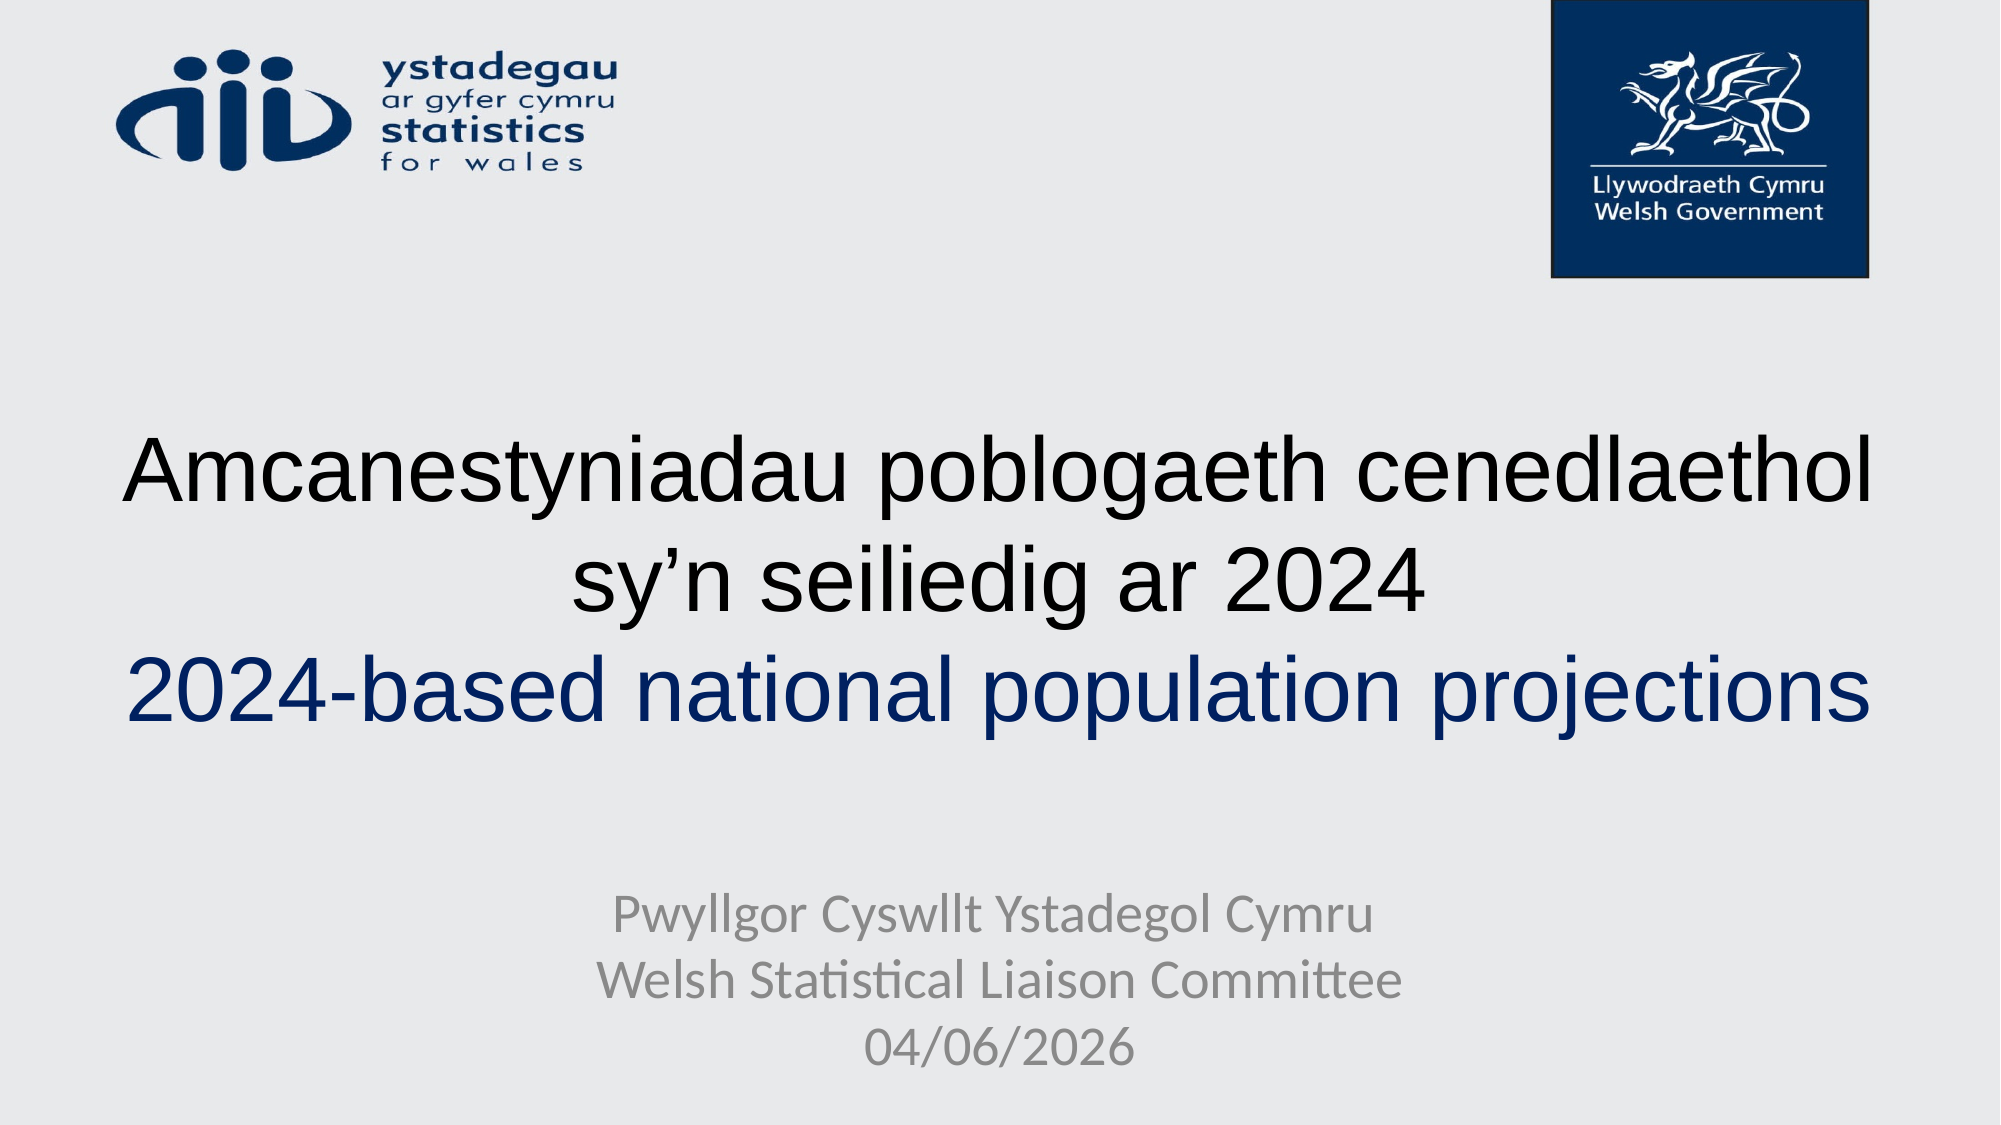

Amcanestyniadau poblogaeth cenedlaethol sy’n seiliedig ar 2024
2024-based national population projections
# Pwyllgor Cyswllt Ystadegol Cymru
Welsh Statistical Liaison Committee
04/06/2026